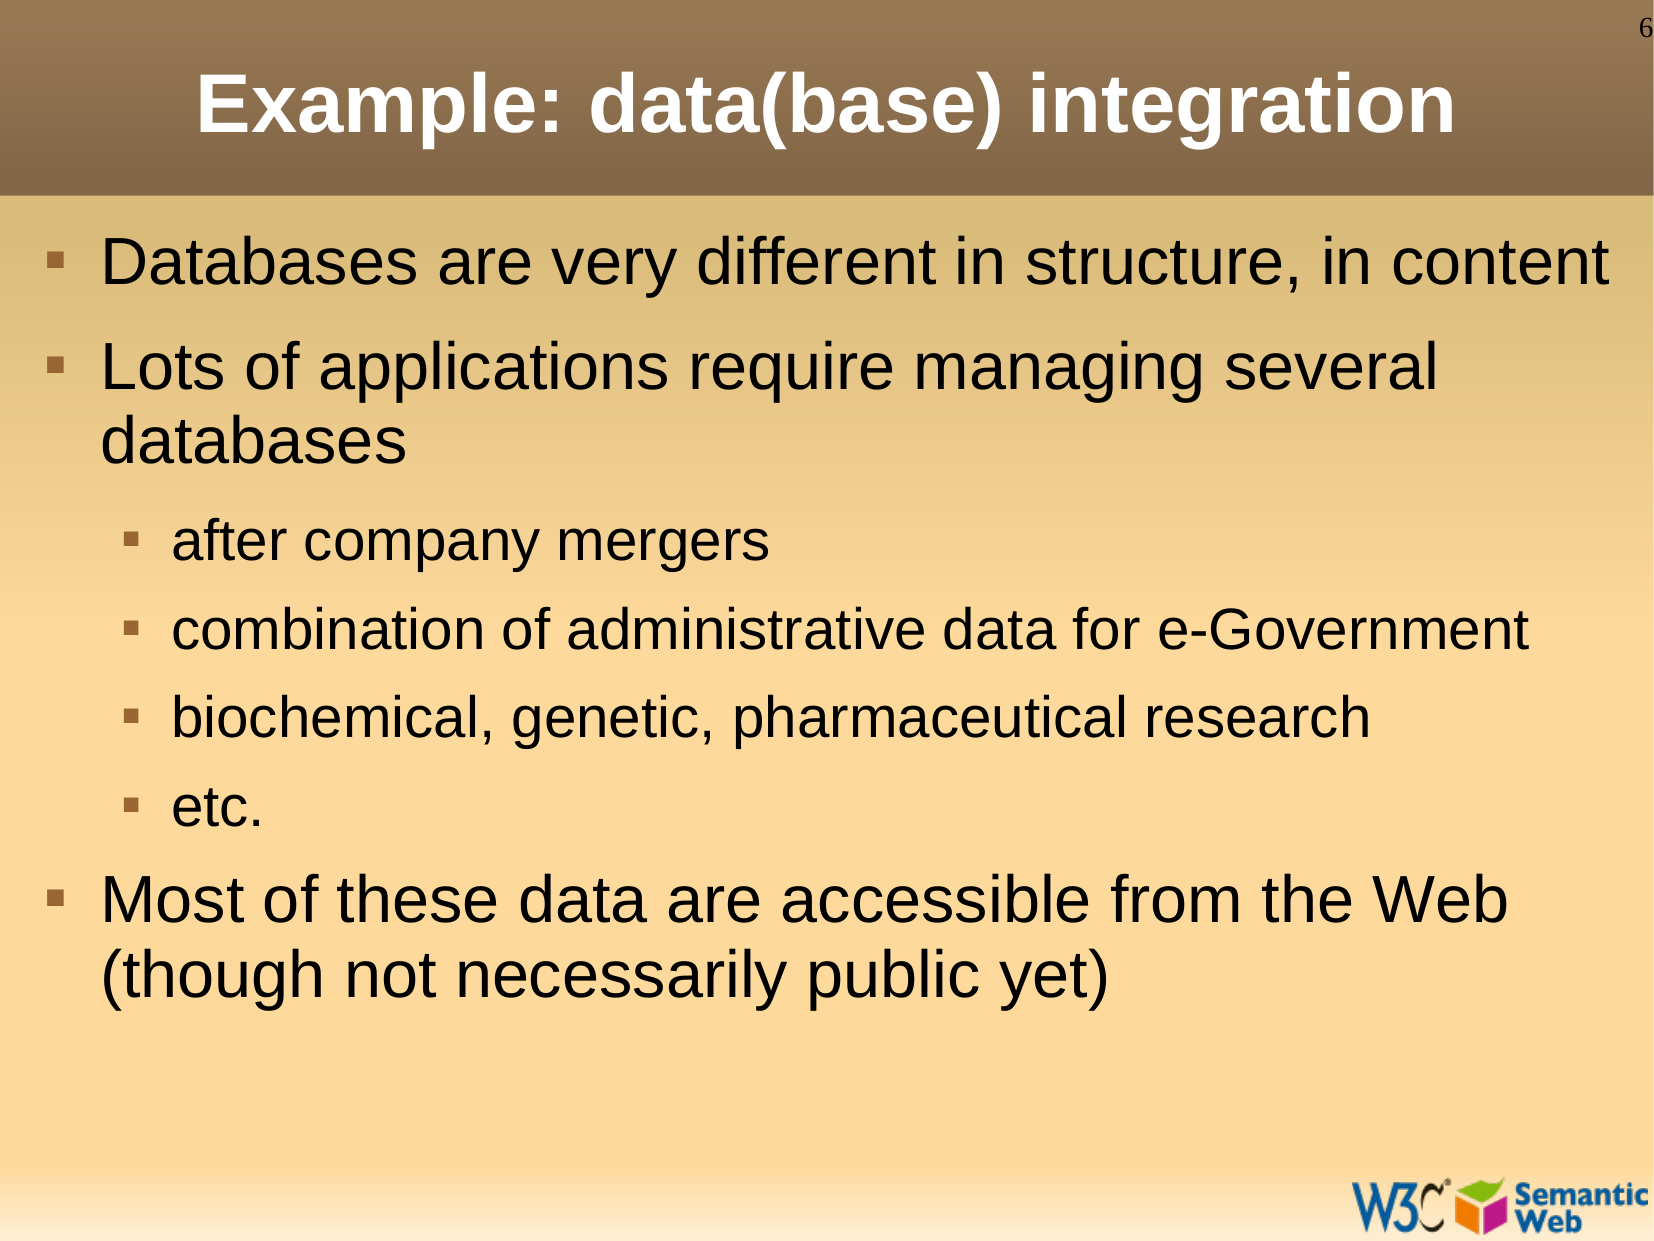

# Example: data(base) integration
6
Databases are very different in structure, in content
Lots of applications require managing several databases
after company mergers
combination of administrative data for e-Government
biochemical, genetic, pharmaceutical research
etc.
Most of these data are accessible from the Web (though not necessarily public yet)